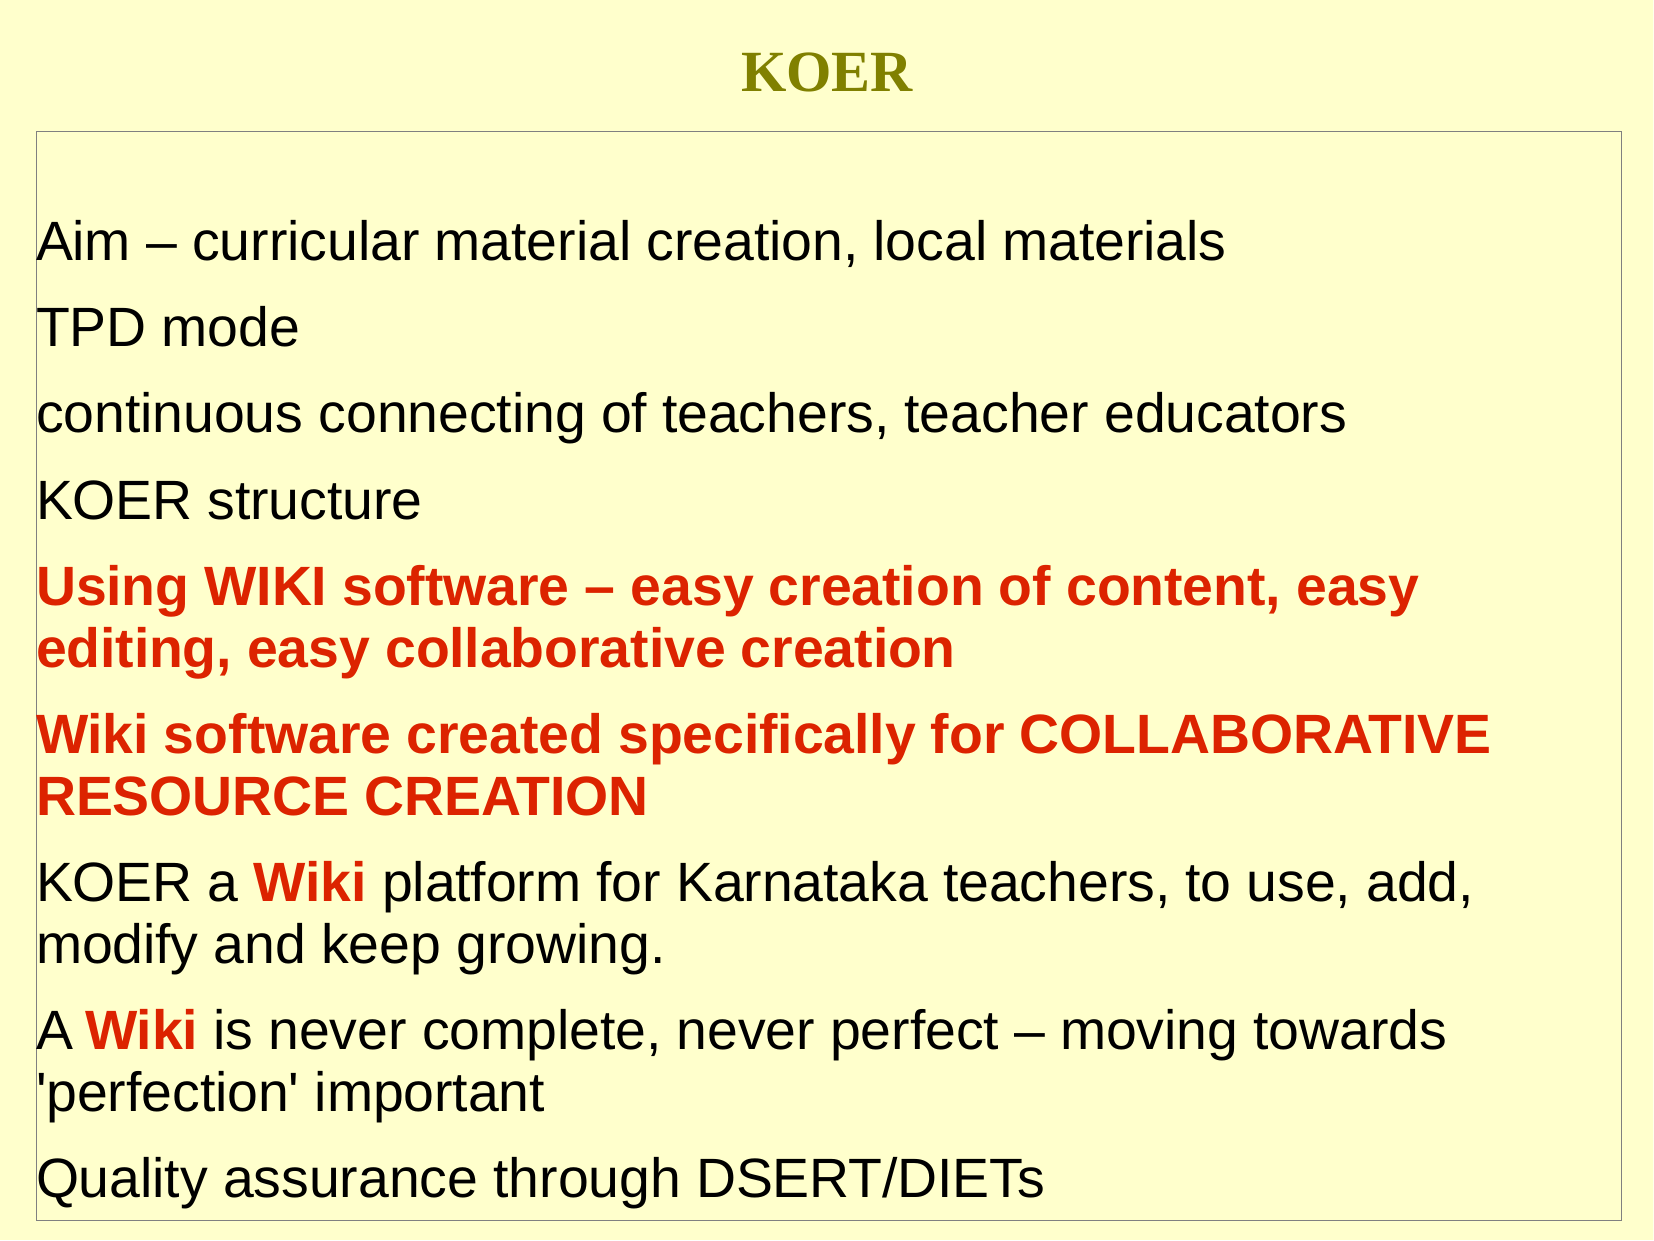

# KOER
Aim – curricular material creation, local materials
TPD mode
continuous connecting of teachers, teacher educators
KOER structure
Using WIKI software – easy creation of content, easy editing, easy collaborative creation
Wiki software created specifically for COLLABORATIVE RESOURCE CREATION
KOER a Wiki platform for Karnataka teachers, to use, add, modify and keep growing.
A Wiki is never complete, never perfect – moving towards 'perfection' important
Quality assurance through DSERT/DIETs